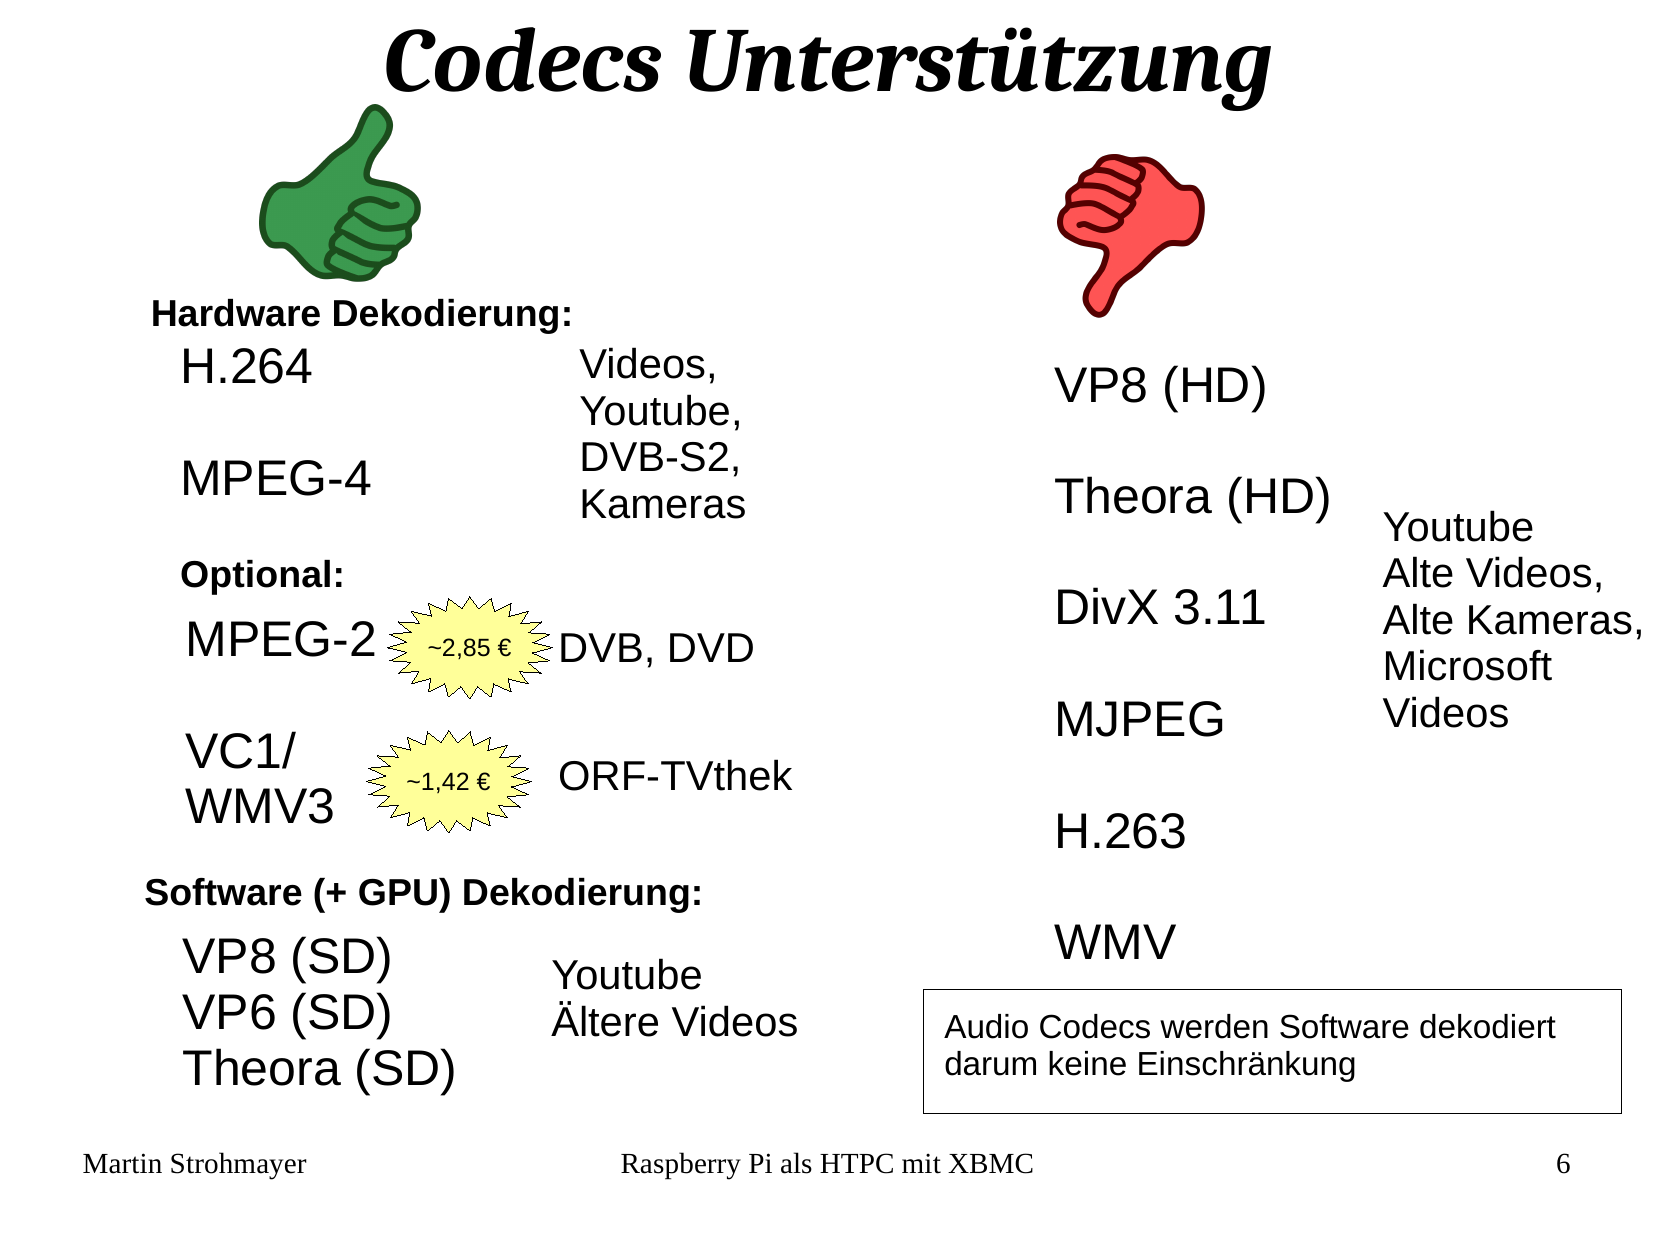

# Codecs Unterstützung
Hardware Dekodierung:
H.264
MPEG-4
Videos,
Youtube,
DVB-S2, Kameras
VP8 (HD)
Theora (HD)
DivX 3.11
MJPEG
H.263
WMV
Youtube
Alte Videos,
Alte Kameras,
Microsoft Videos
Optional:
~2,85 €
MPEG-2
VC1/
WMV3
DVB, DVD
~1,42 €
ORF-TVthek
Software (+ GPU) Dekodierung:
VP8 (SD)
VP6 (SD)
Theora (SD)
Youtube
Ältere Videos
Audio Codecs werden Software dekodiert darum keine Einschränkung
Martin Strohmayer
Raspberry Pi als HTPC mit XBMC
6